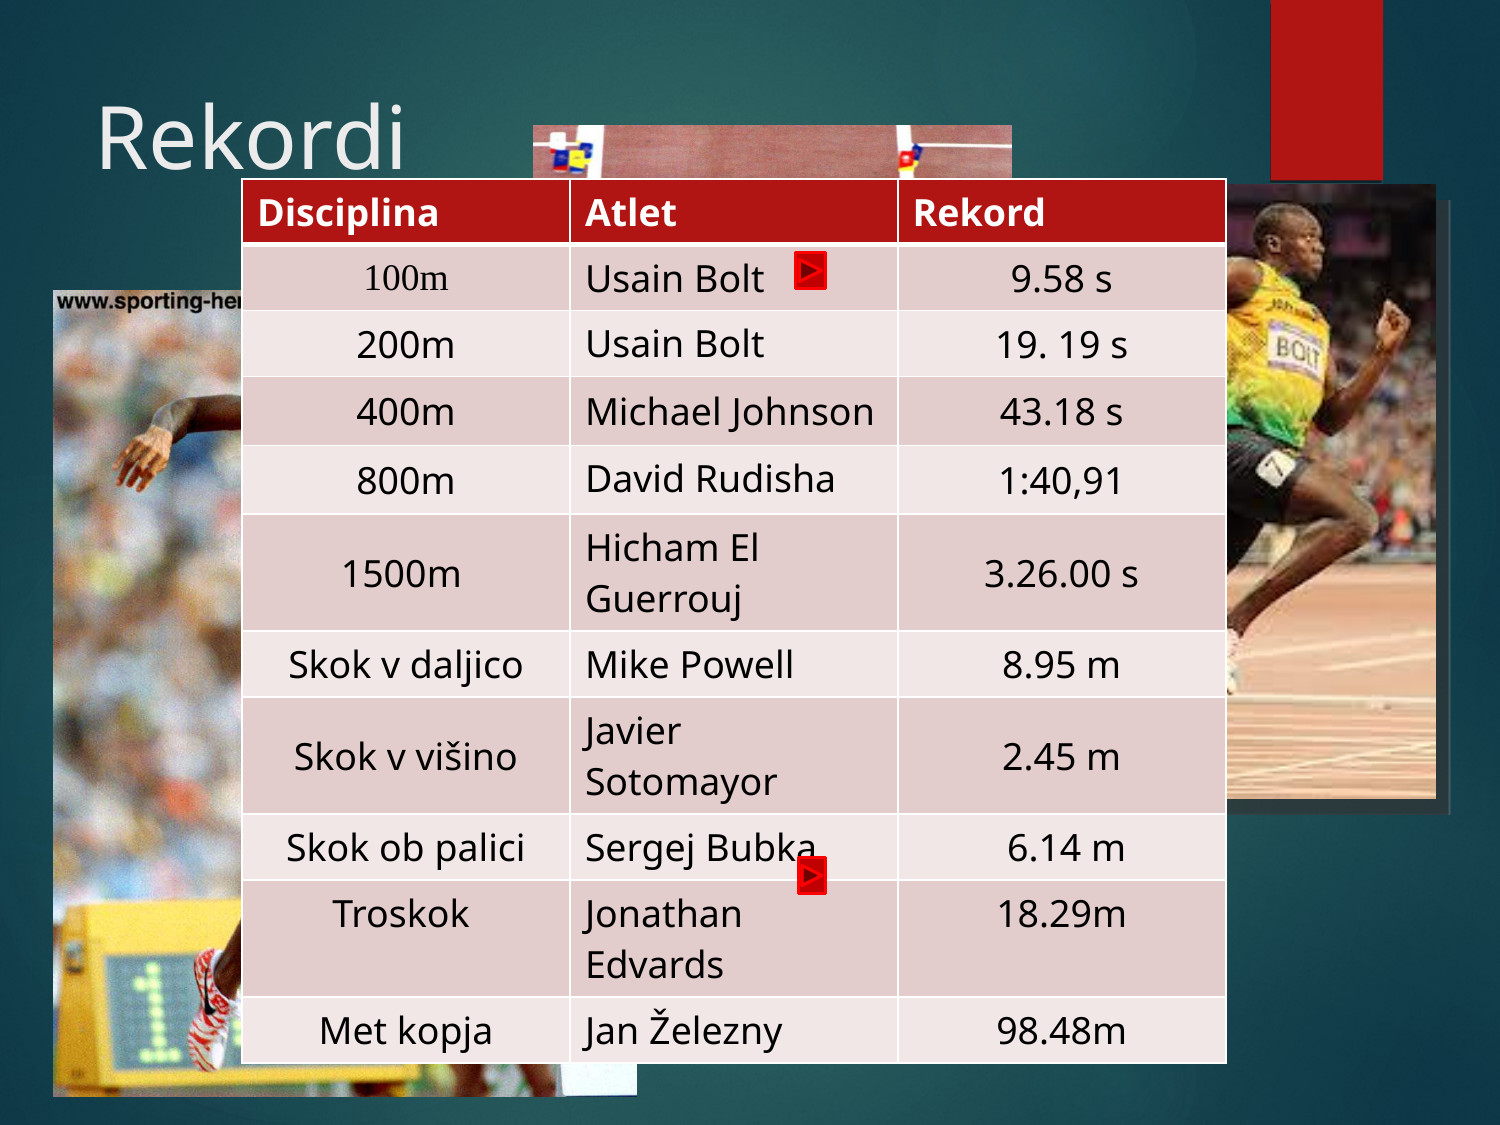

# Rekordi
| Disciplina | Atlet | Rekord |
| --- | --- | --- |
| 100m | Usain Bolt | 9.58 s |
| 200m | Usain Bolt | 19. 19 s |
| 400m | Michael Johnson | 43.18 s |
| 800m | David Rudisha | 1:40,91 |
| 1500m | Hicham El Guerrouj | 3.26.00 s |
| Skok v daljico | Mike Powell | 8.95 m |
| Skok v višino | Javier Sotomayor | 2.45 m |
| Skok ob palici | Sergej Bubka | 6.14 m |
| Troskok | Jonathan Edvards | 18.29m |
| Met kopja | Jan Železny | 98.48m |